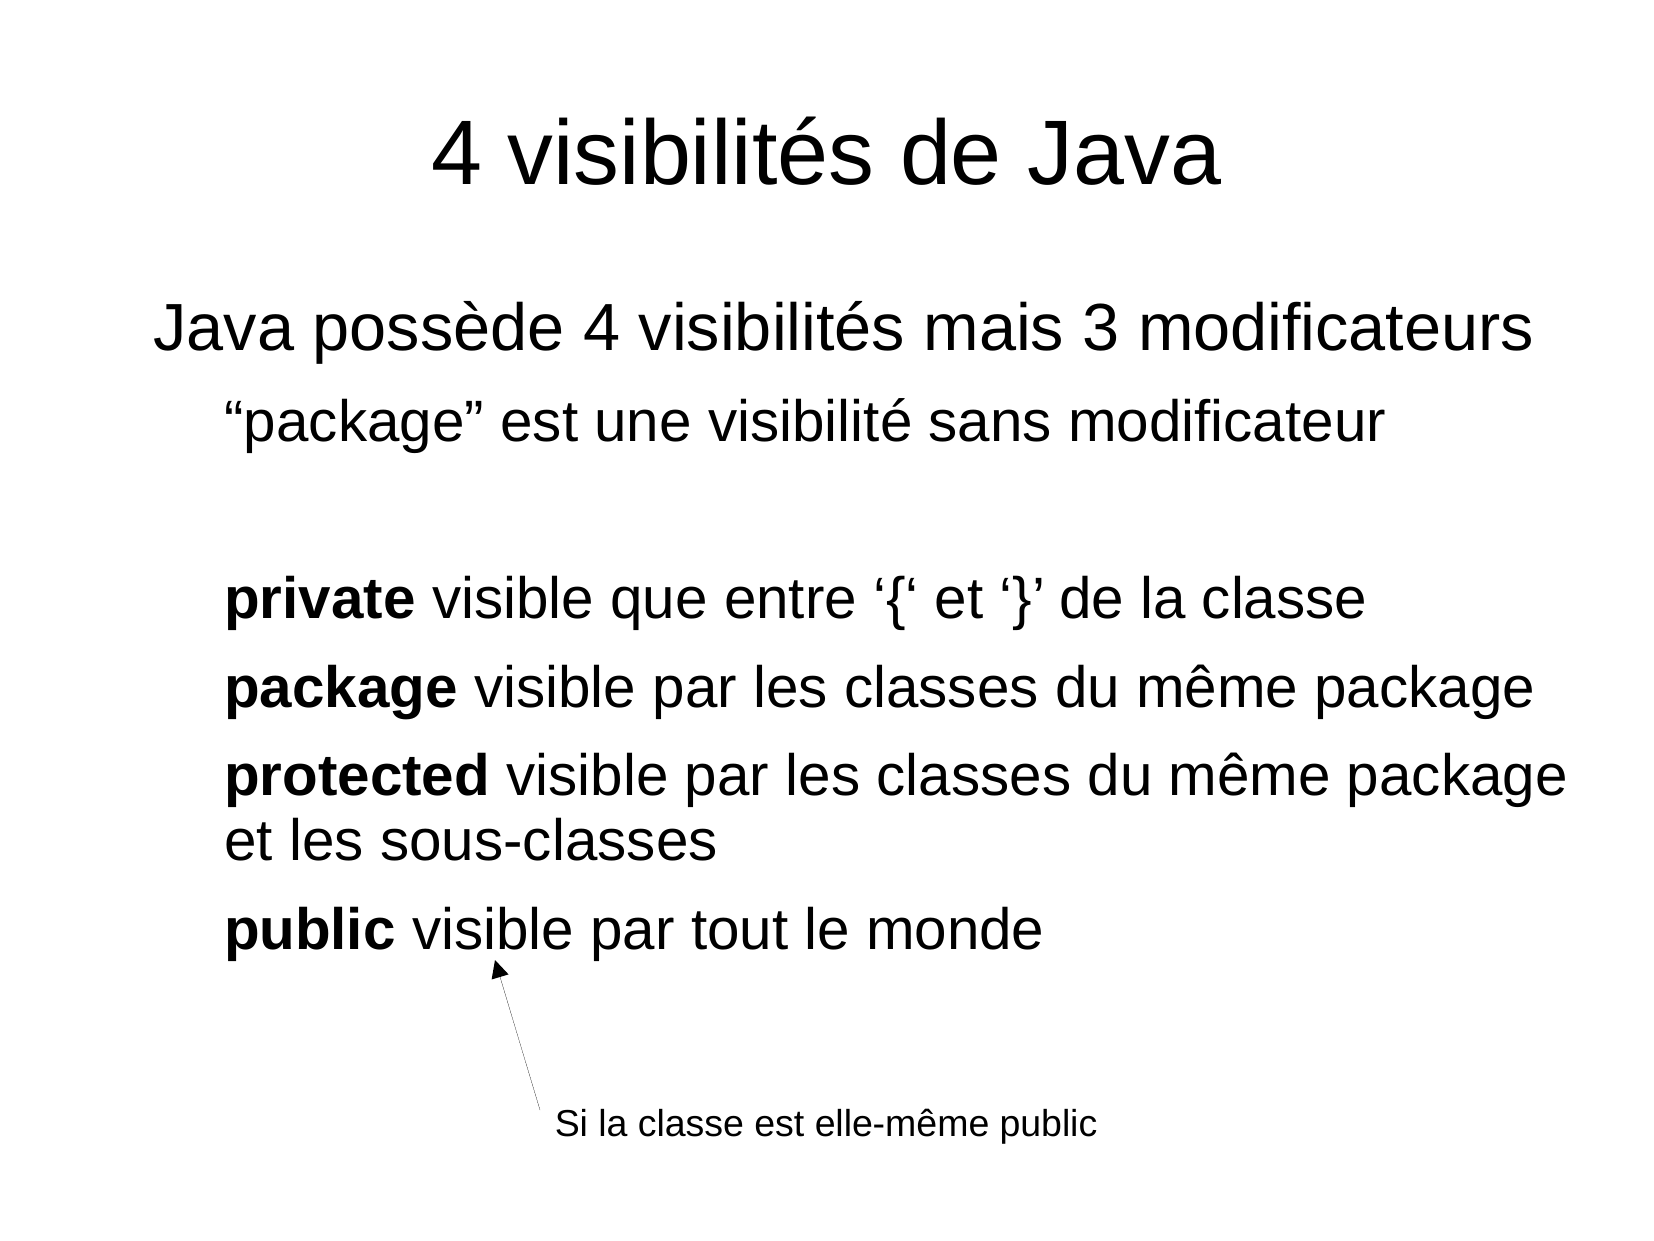

# 4 visibilités de Java
Java possède 4 visibilités mais 3 modificateurs
“package” est une visibilité sans modificateur
private visible que entre ‘{‘ et ‘}’ de la classe
package visible par les classes du même package
protected visible par les classes du même package et les sous-classes
public visible par tout le monde
Si la classe est elle-même public